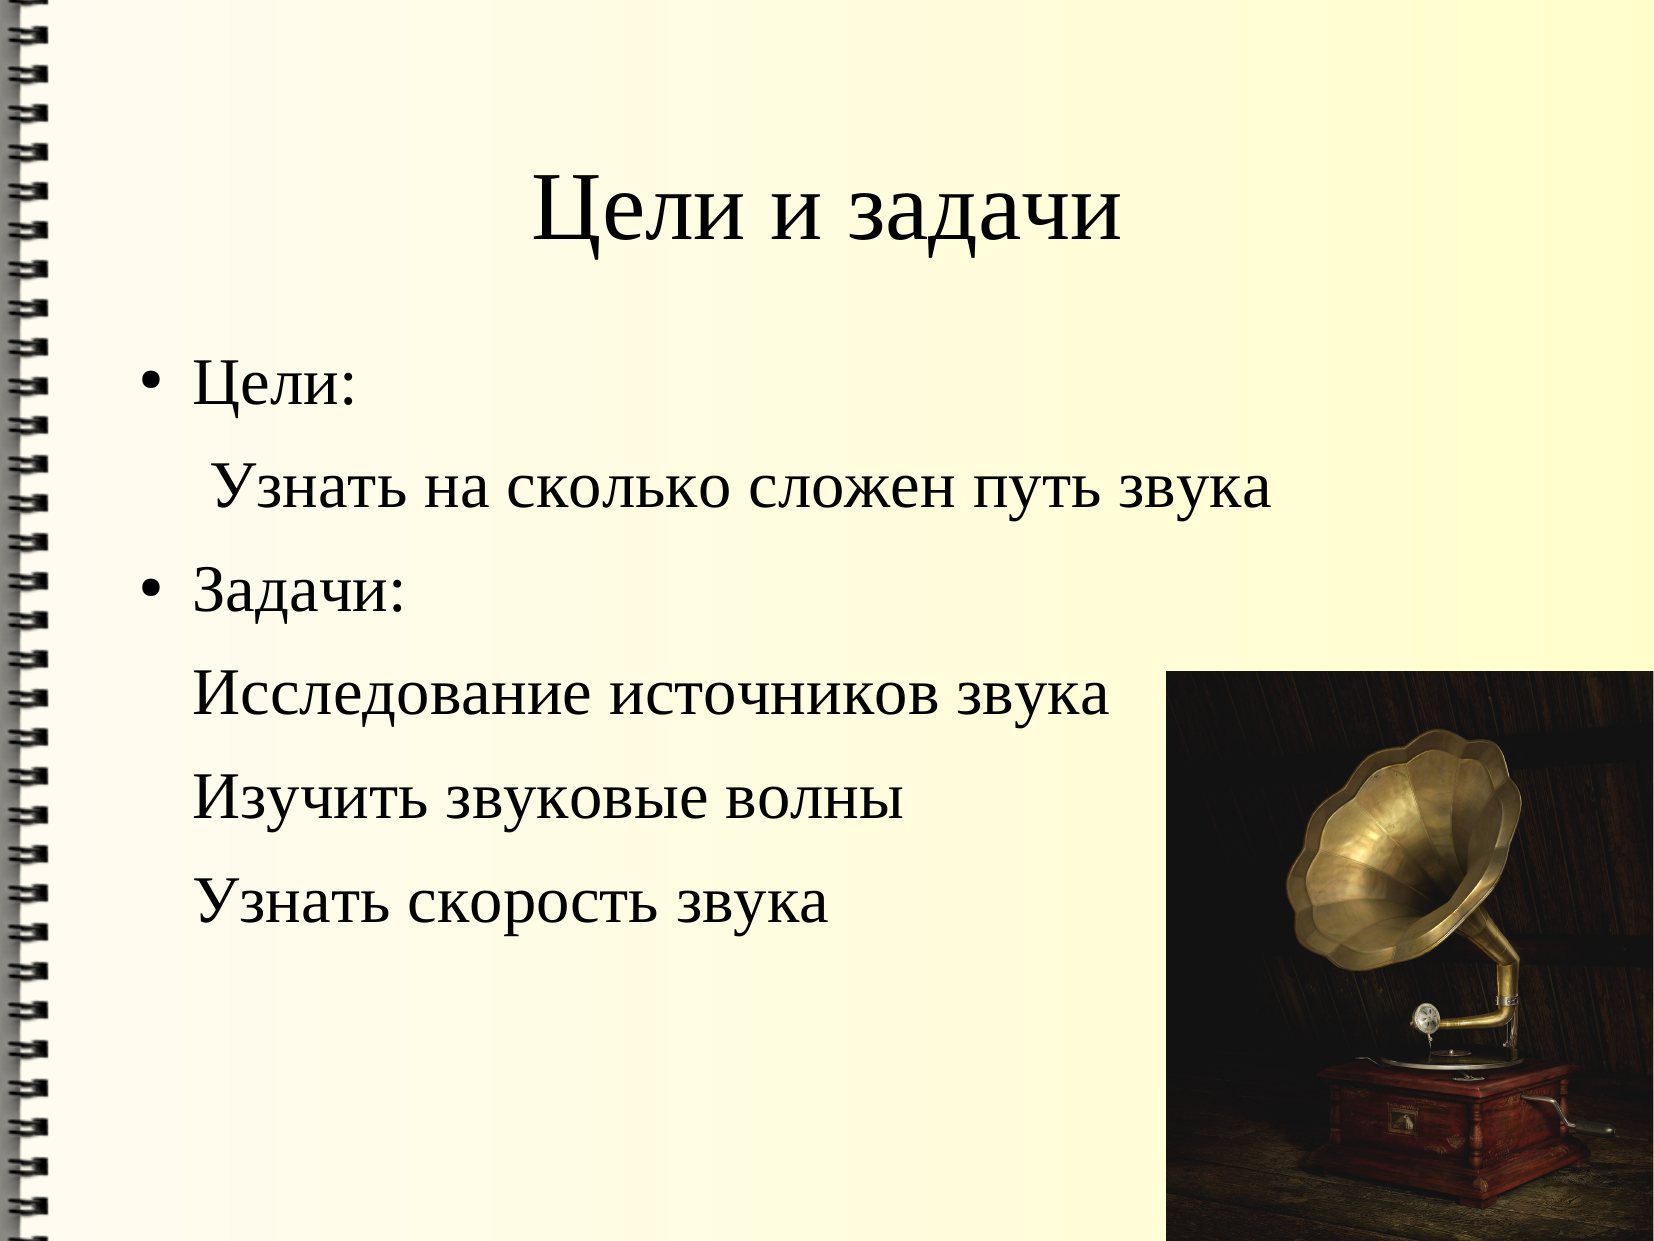

# Цели и задачи
Цели:
 Узнать на сколько сложен путь звука
Задачи:
Исследование источников звука
Изучить звуковые волны
Узнать скорость звука